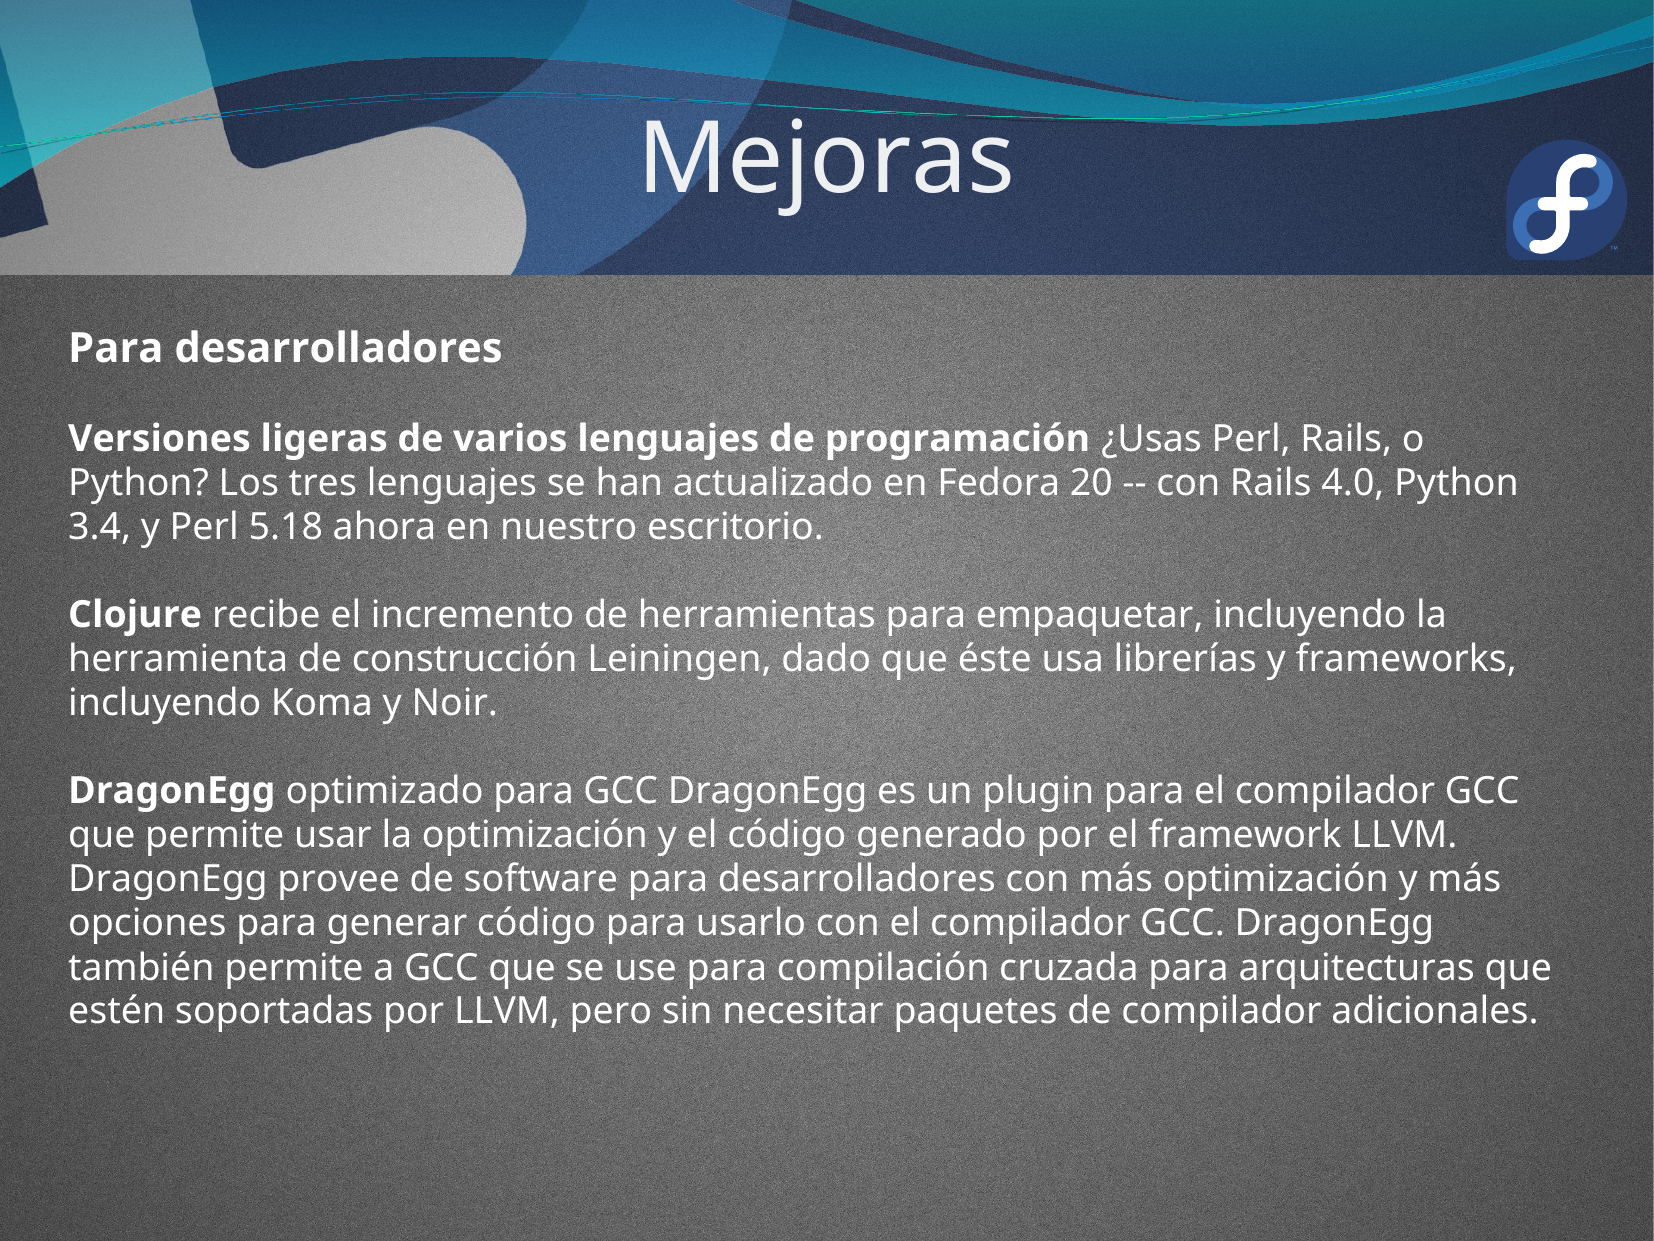

Mejoras
Para desarrolladores
Versiones ligeras de varios lenguajes de programación ¿Usas Perl, Rails, o Python? Los tres lenguajes se han actualizado en Fedora 20 -- con Rails 4.0, Python 3.4, y Perl 5.18 ahora en nuestro escritorio.
Clojure recibe el incremento de herramientas para empaquetar, incluyendo la herramienta de construcción Leiningen, dado que éste usa librerías y frameworks, incluyendo Koma y Noir.
DragonEgg optimizado para GCC DragonEgg es un plugin para el compilador GCC que permite usar la optimización y el código generado por el framework LLVM. DragonEgg provee de software para desarrolladores con más optimización y más opciones para generar código para usarlo con el compilador GCC. DragonEgg también permite a GCC que se use para compilación cruzada para arquitecturas que estén soportadas por LLVM, pero sin necesitar paquetes de compilador adicionales.